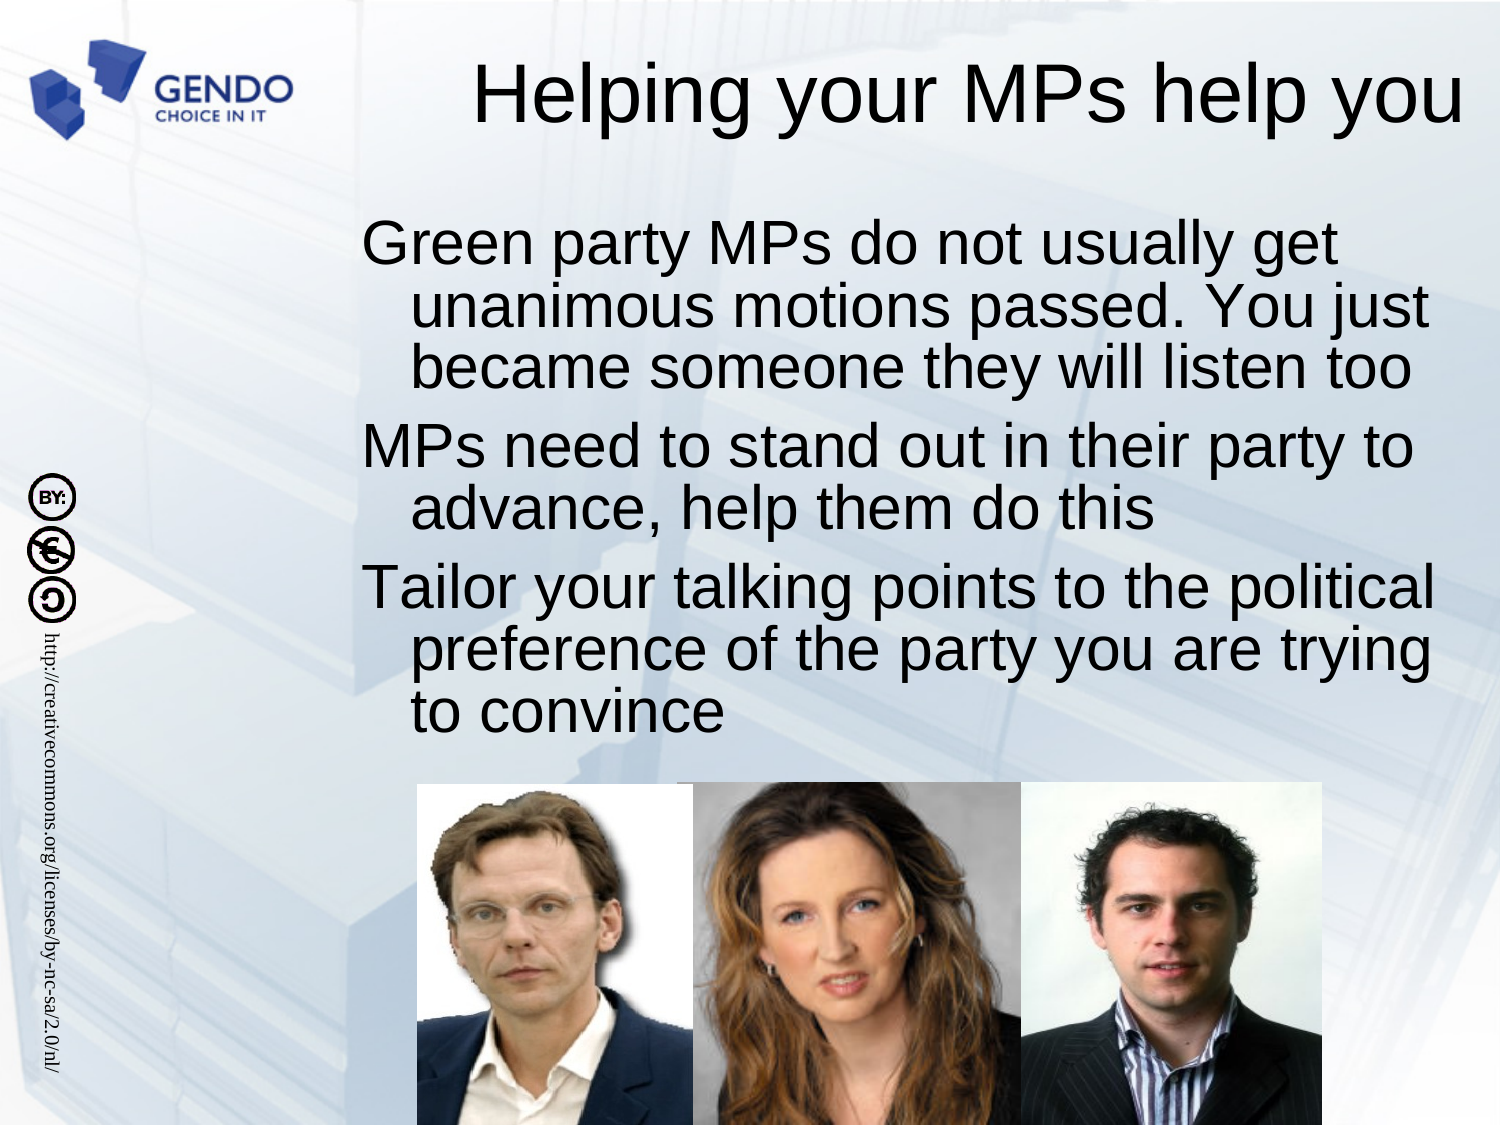

# Helping your MPs help you
Green party MPs do not usually get unanimous motions passed. You just became someone they will listen too
MPs need to stand out in their party to advance, help them do this
Tailor your talking points to the political preference of the party you are trying to convince